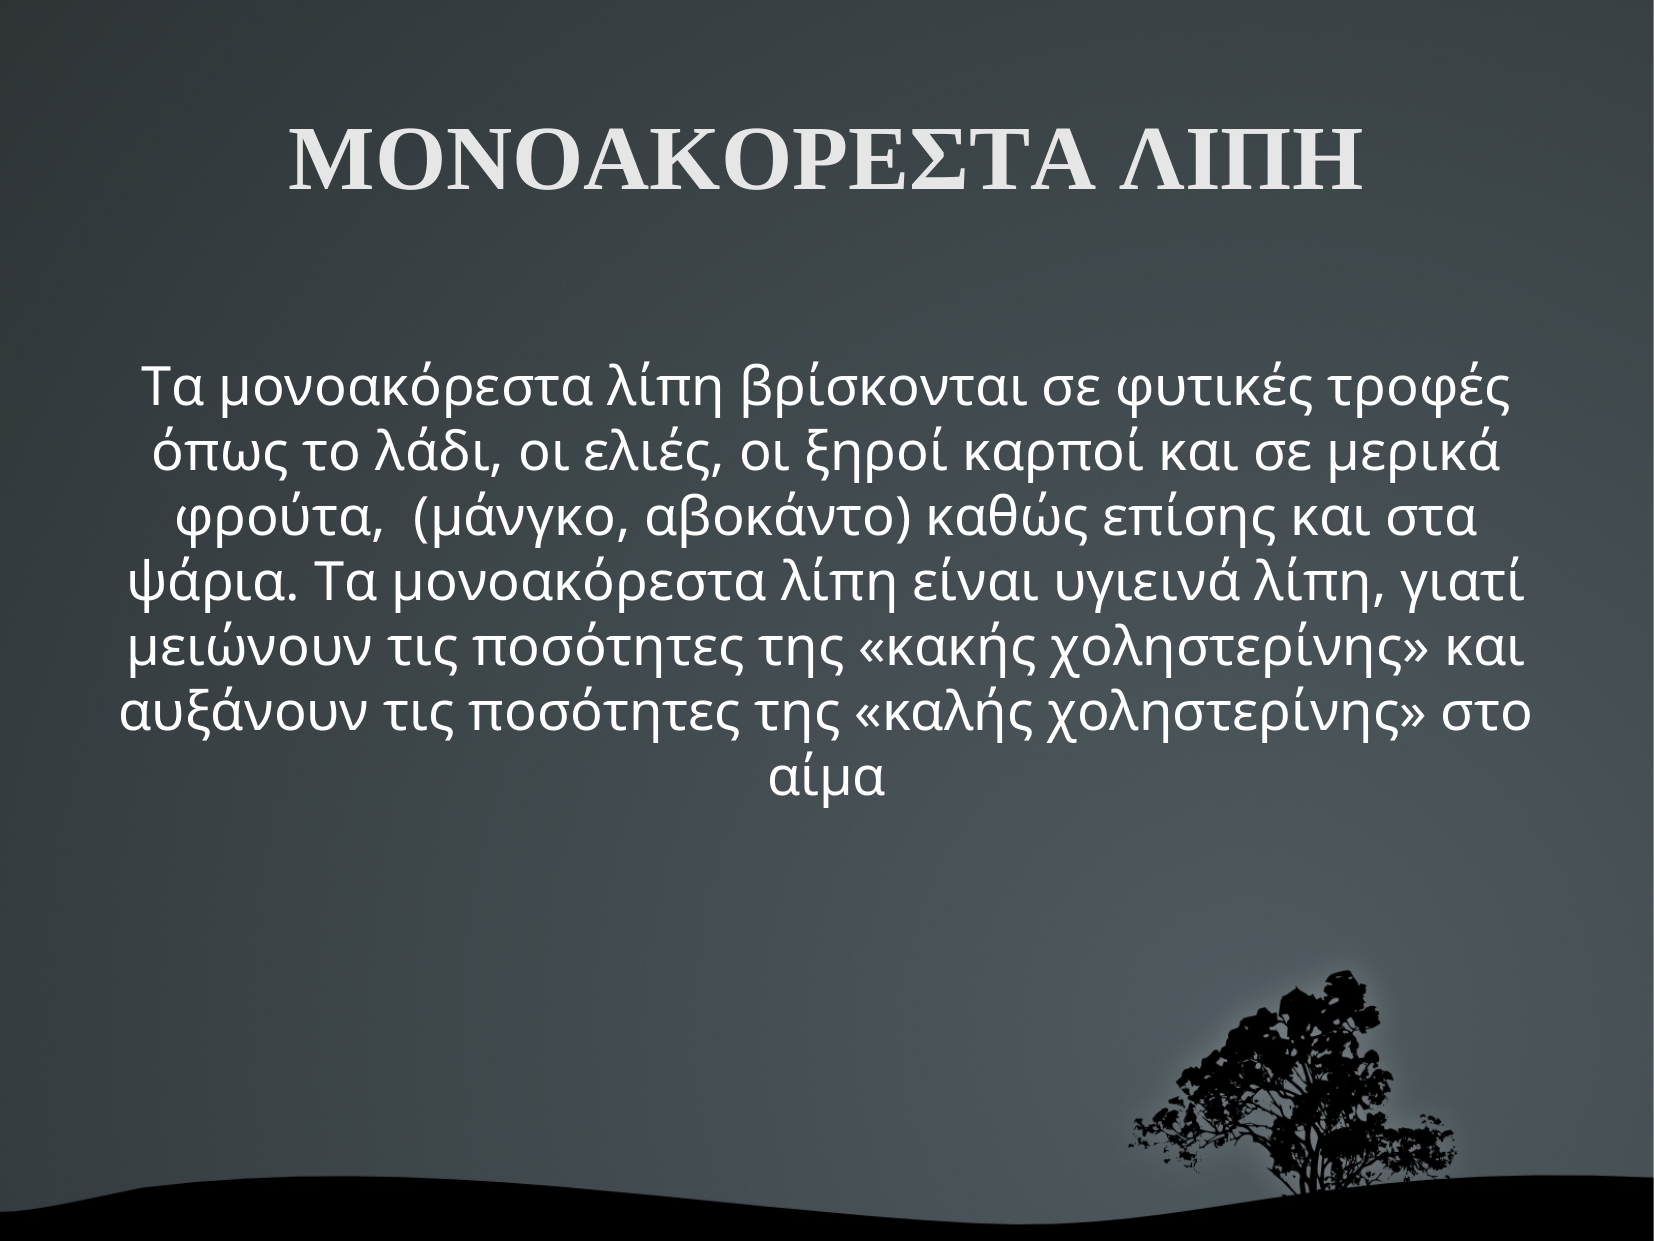

# ΜΟΝΟΑΚΟΡΕΣΤΑ ΛΙΠΗ
Τα μονοακόρεστα λίπη βρίσκονται σε φυτικές τροφές όπως το λάδι, οι ελιές, οι ξηροί καρποί και σε μερικά φρούτα, (μάνγκο, αβοκάντο) καθώς επίσης και στα ψάρια. Τα μονοακόρεστα λίπη είναι υγιεινά λίπη, γιατί μειώνουν τις ποσότητες της «κακής χοληστερίνης» και αυξάνουν τις ποσότητες της «καλής χοληστερίνης» στο αίμα